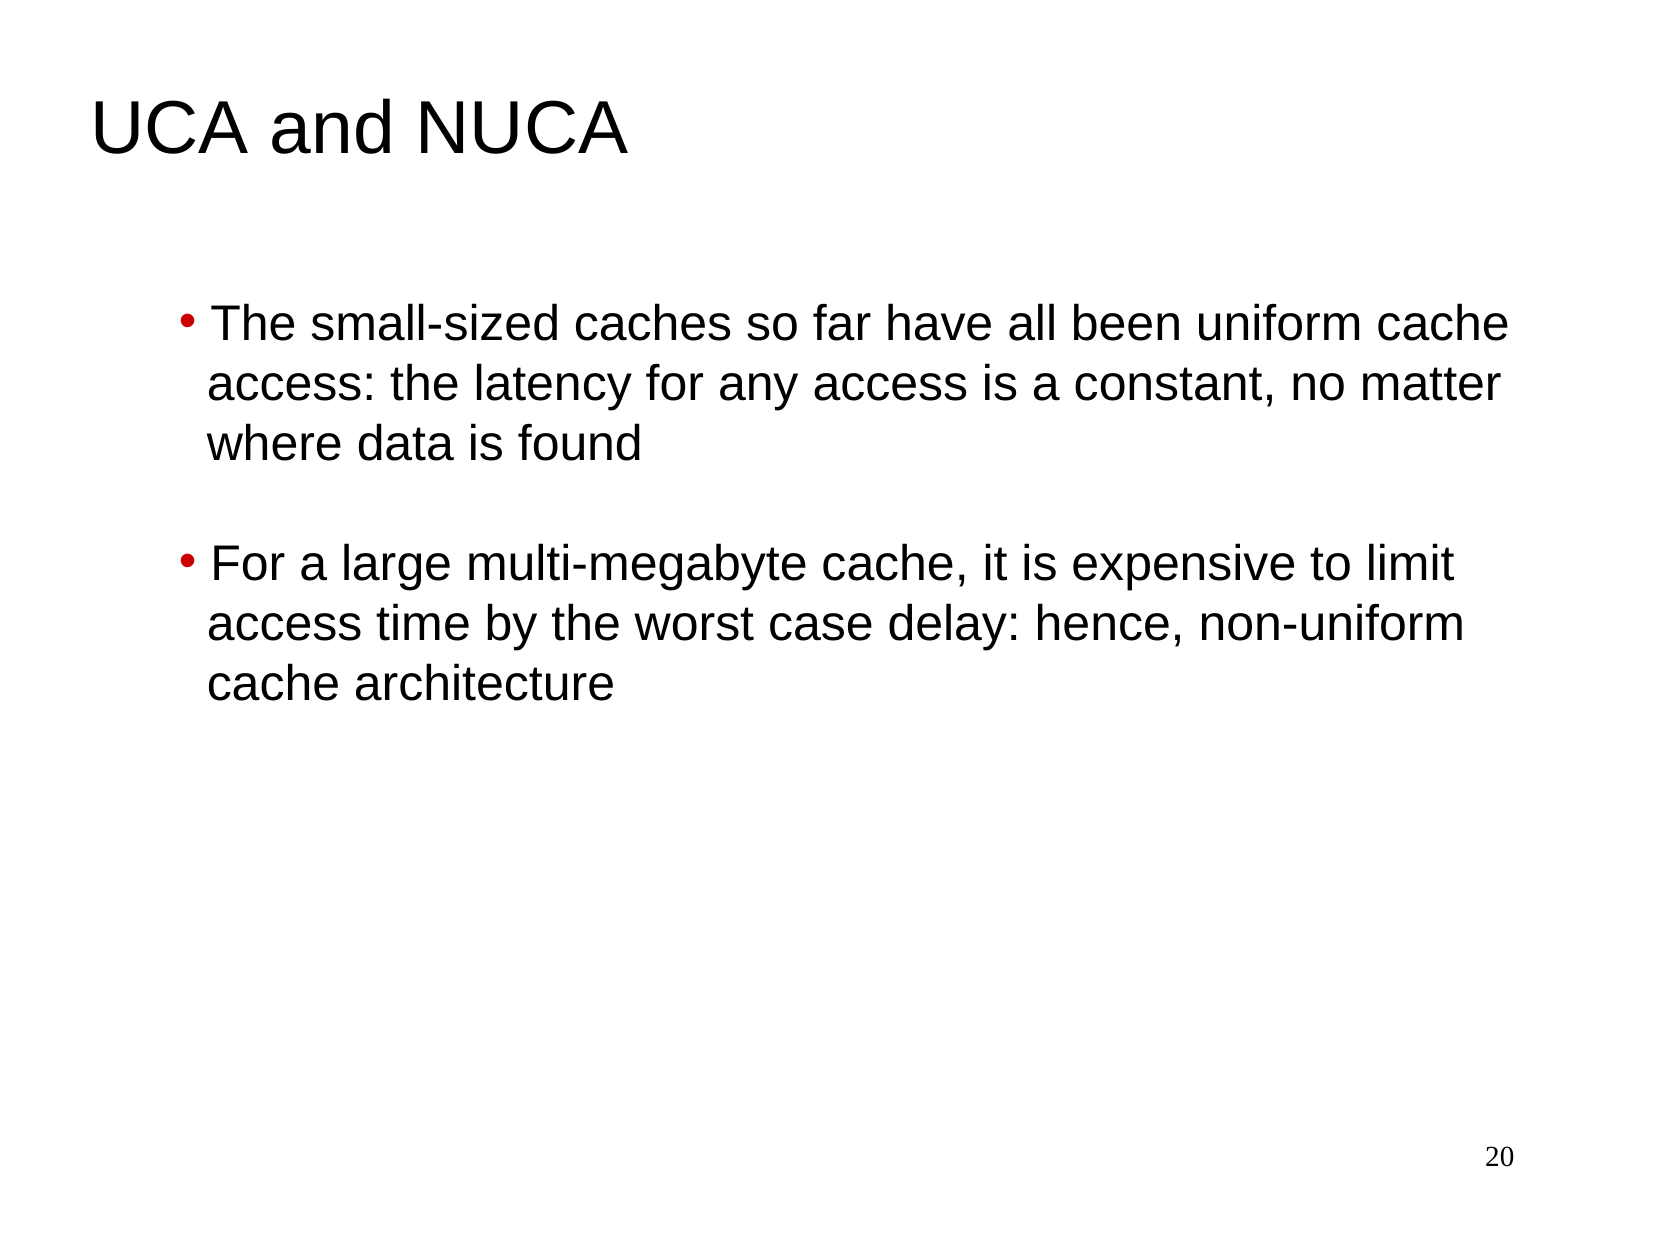

UCA and NUCA
 The small-sized caches so far have all been uniform cache
 access: the latency for any access is a constant, no matter
 where data is found
 For a large multi-megabyte cache, it is expensive to limit
 access time by the worst case delay: hence, non-uniform
 cache architecture